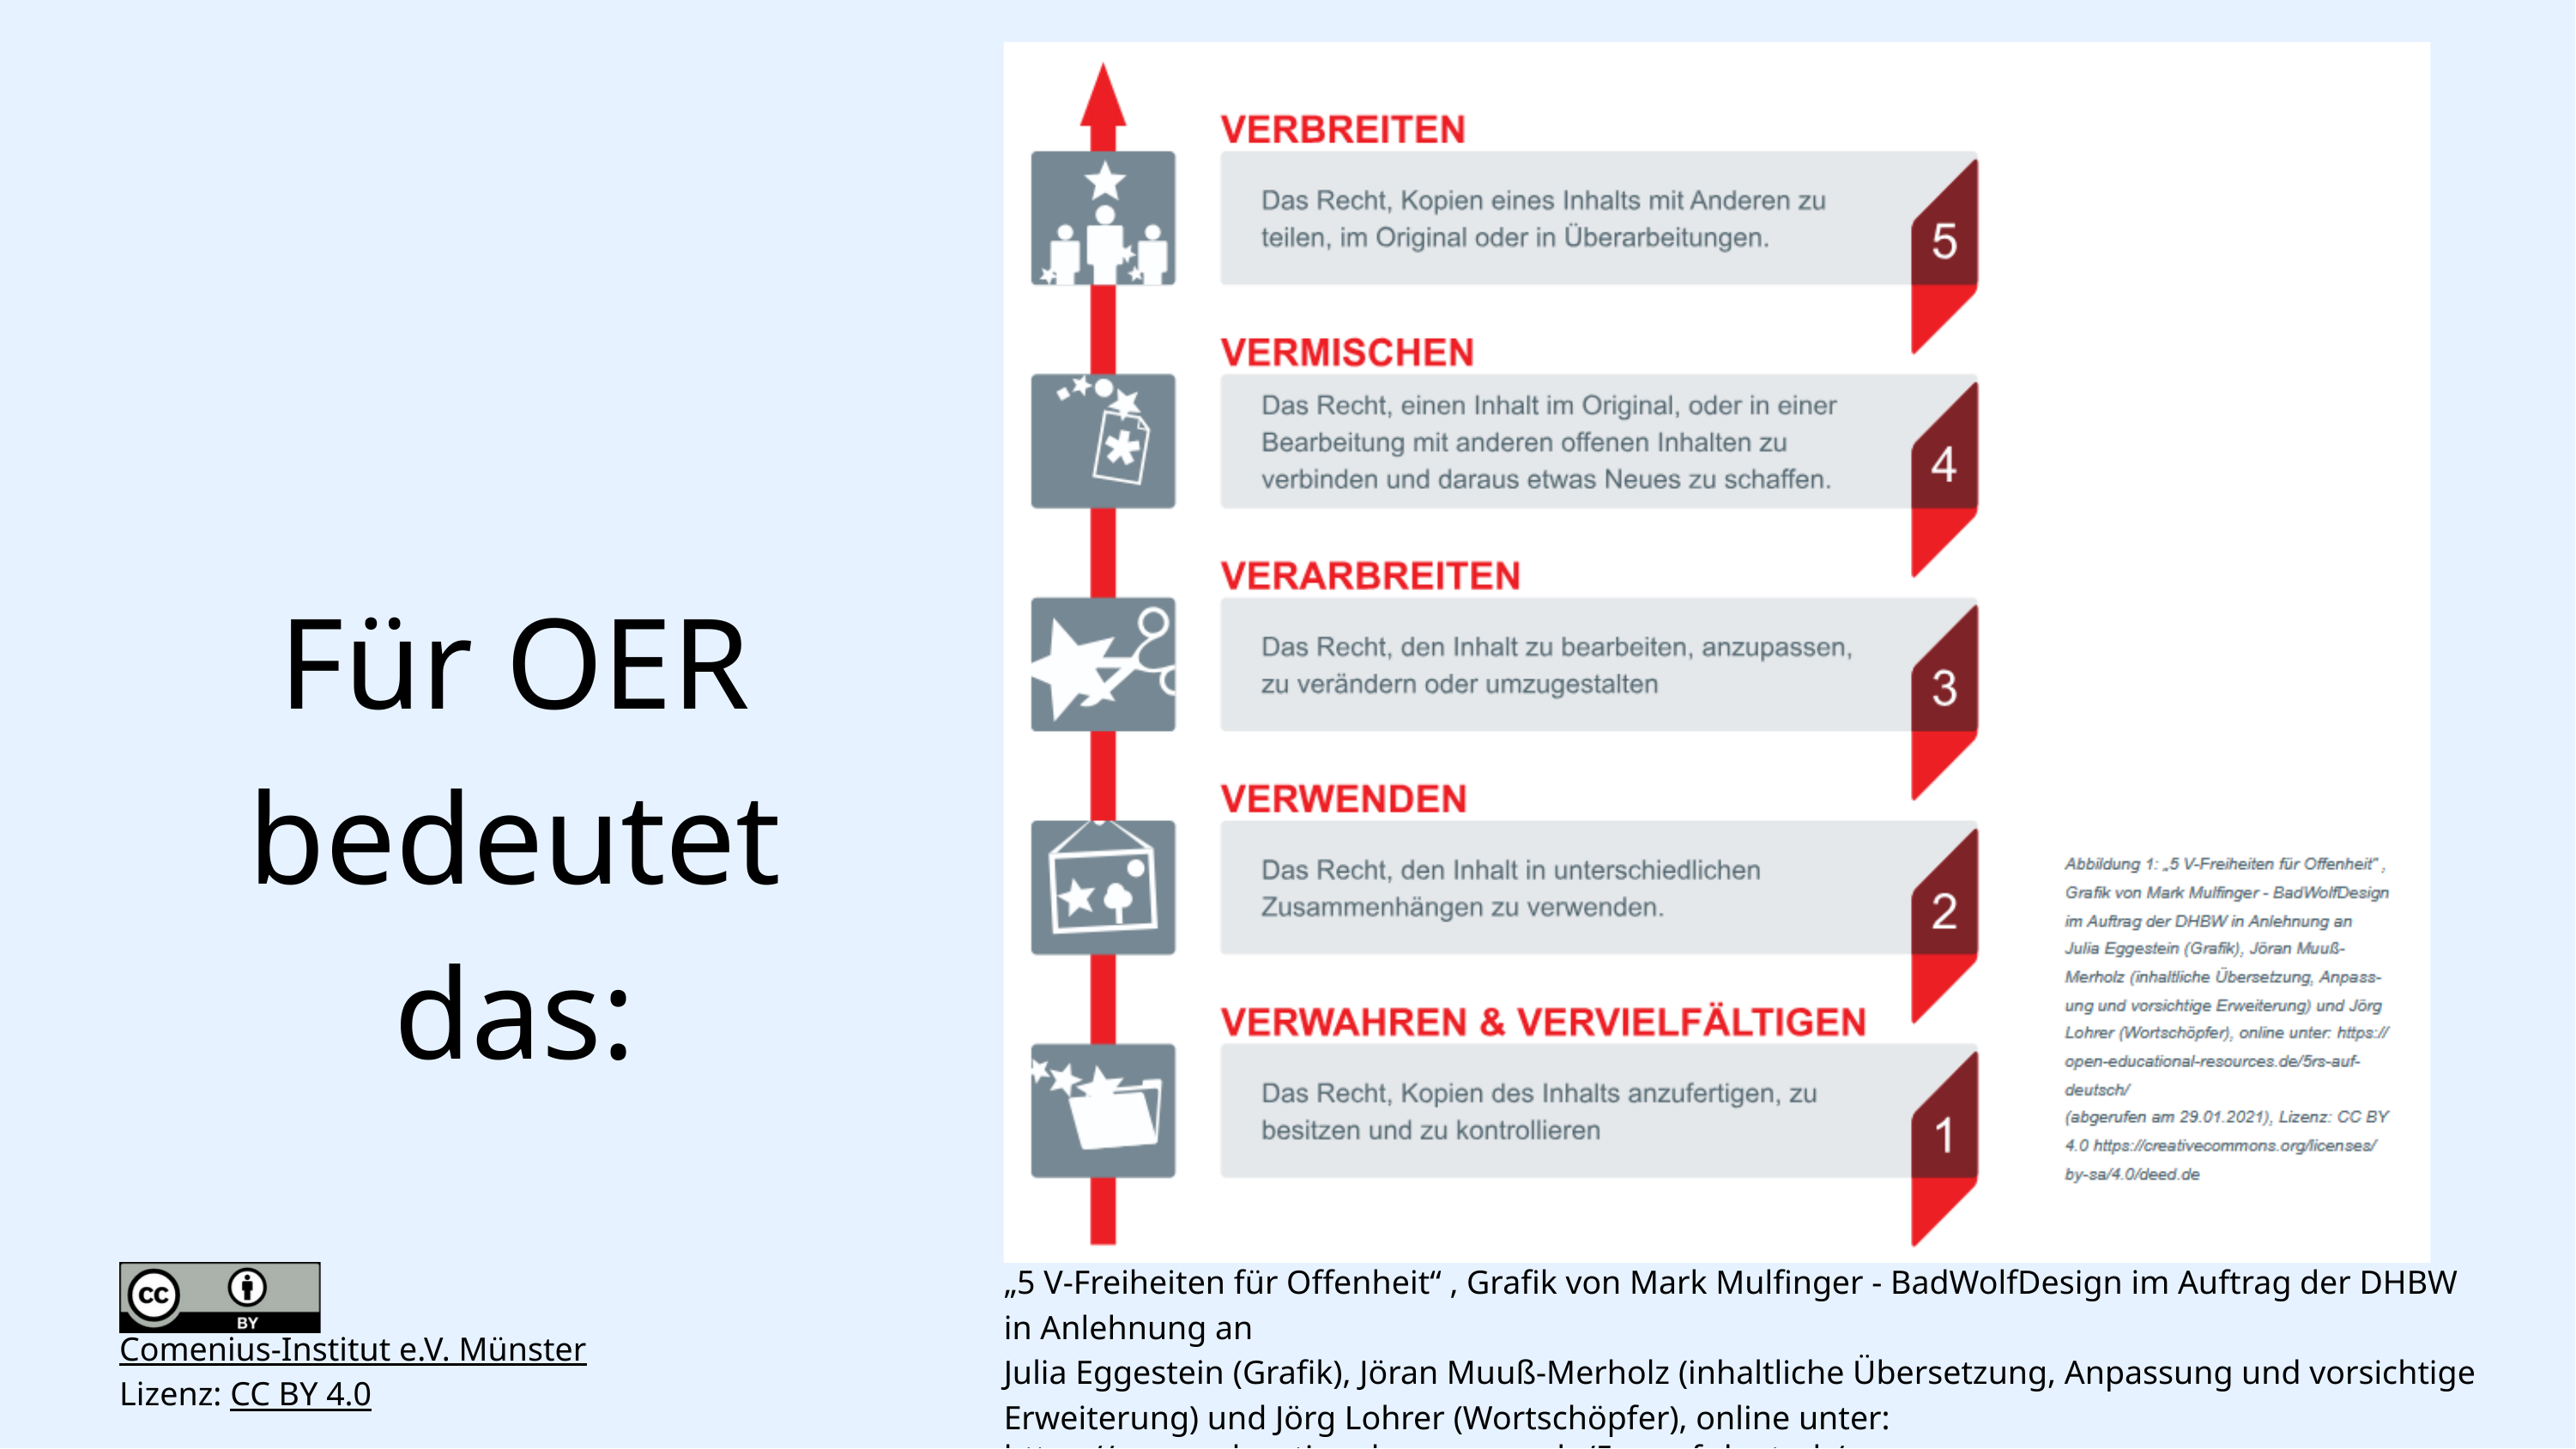

Für OER bedeutet das:
„5 V-Freiheiten für Offenheit“ , Grafik von Mark Mulfinger - BadWolfDesign im Auftrag der DHBW in Anlehnung an
Julia Eggestein (Grafik), Jöran Muuß-Merholz (inhaltliche Übersetzung, Anpassung und vorsichtige Erweiterung) und Jörg Lohrer (Wortschöpfer), online unter: https://open-educational-resources.de/5rs-auf-deutsch/
Lizenz: CC BY 4.0
Comenius-Institut e.V. Münster
Lizenz: CC BY 4.0